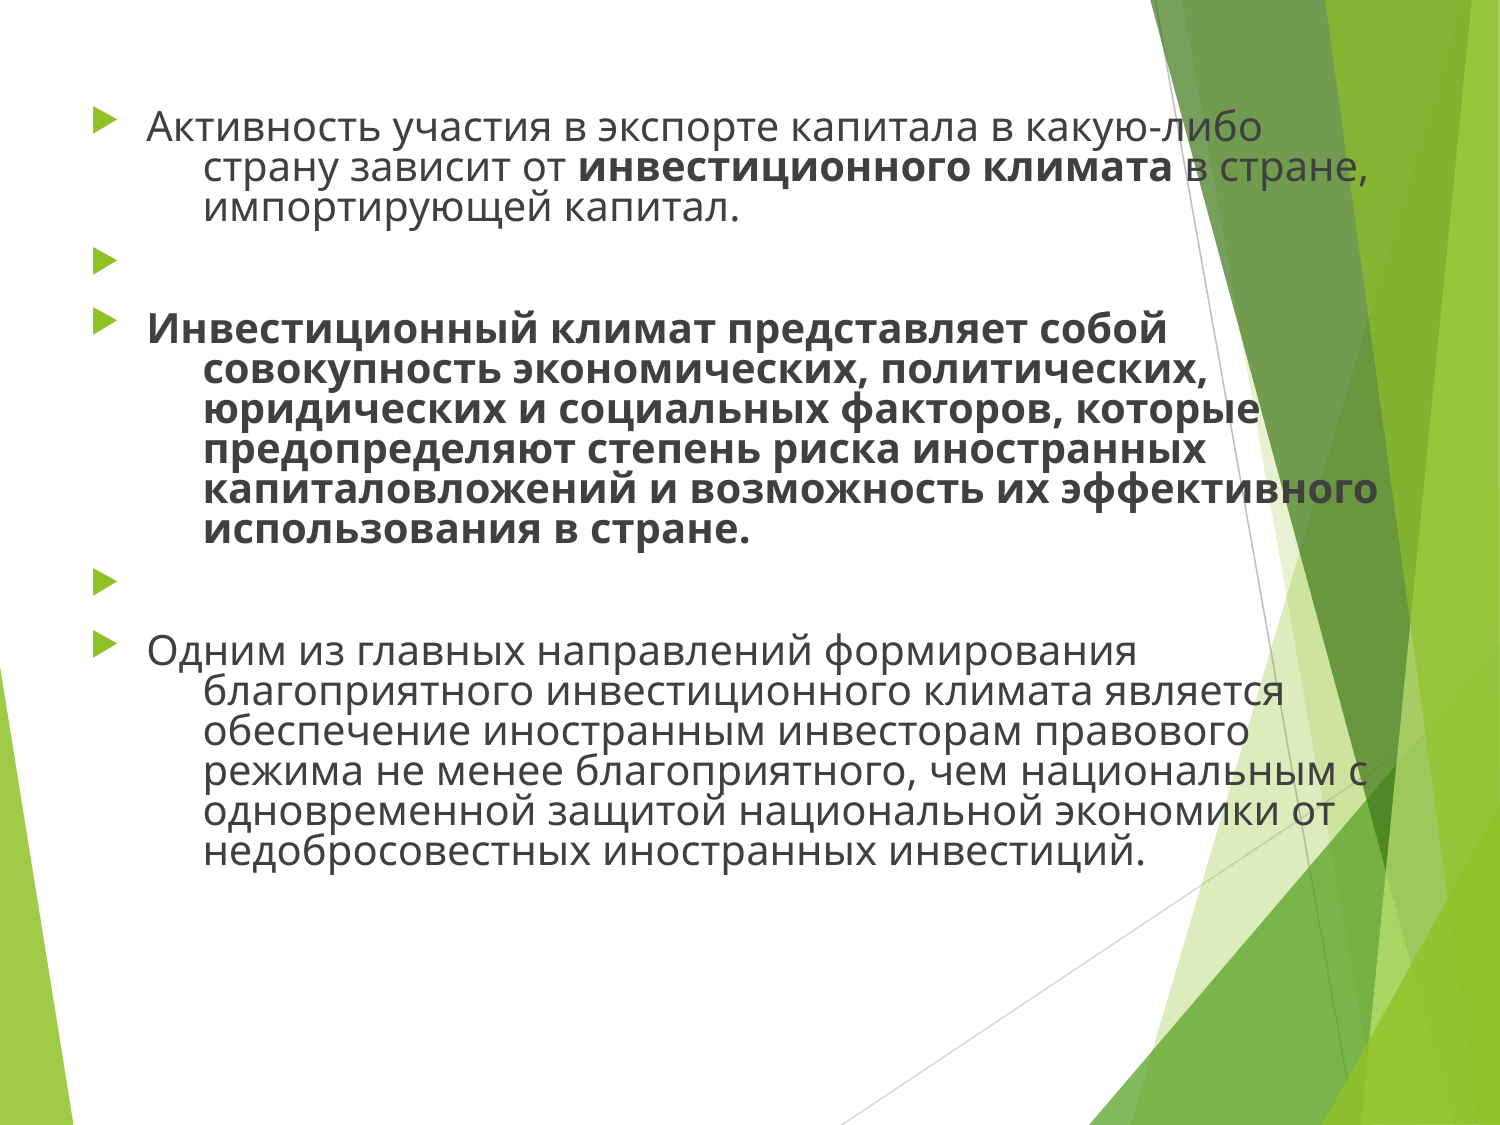

# Активность участия в экспорте капитала в какую-либо страну зависит от инвестиционного климата в стране, импортирующей капитал.
Инвестиционный климат представляет собой совокупность экономических, политических, юридических и социальных факторов, которые предопределяют степень риска иностранных капиталовложений и возможность их эффективного использования в стране.
Одним из главных направлений формирования благоприятного инвестиционного климата является обеспечение иностранным инвесторам правового режима не менее благоприятного, чем национальным с одновременной защитой национальной экономики от недобросовестных иностранных инвестиций.